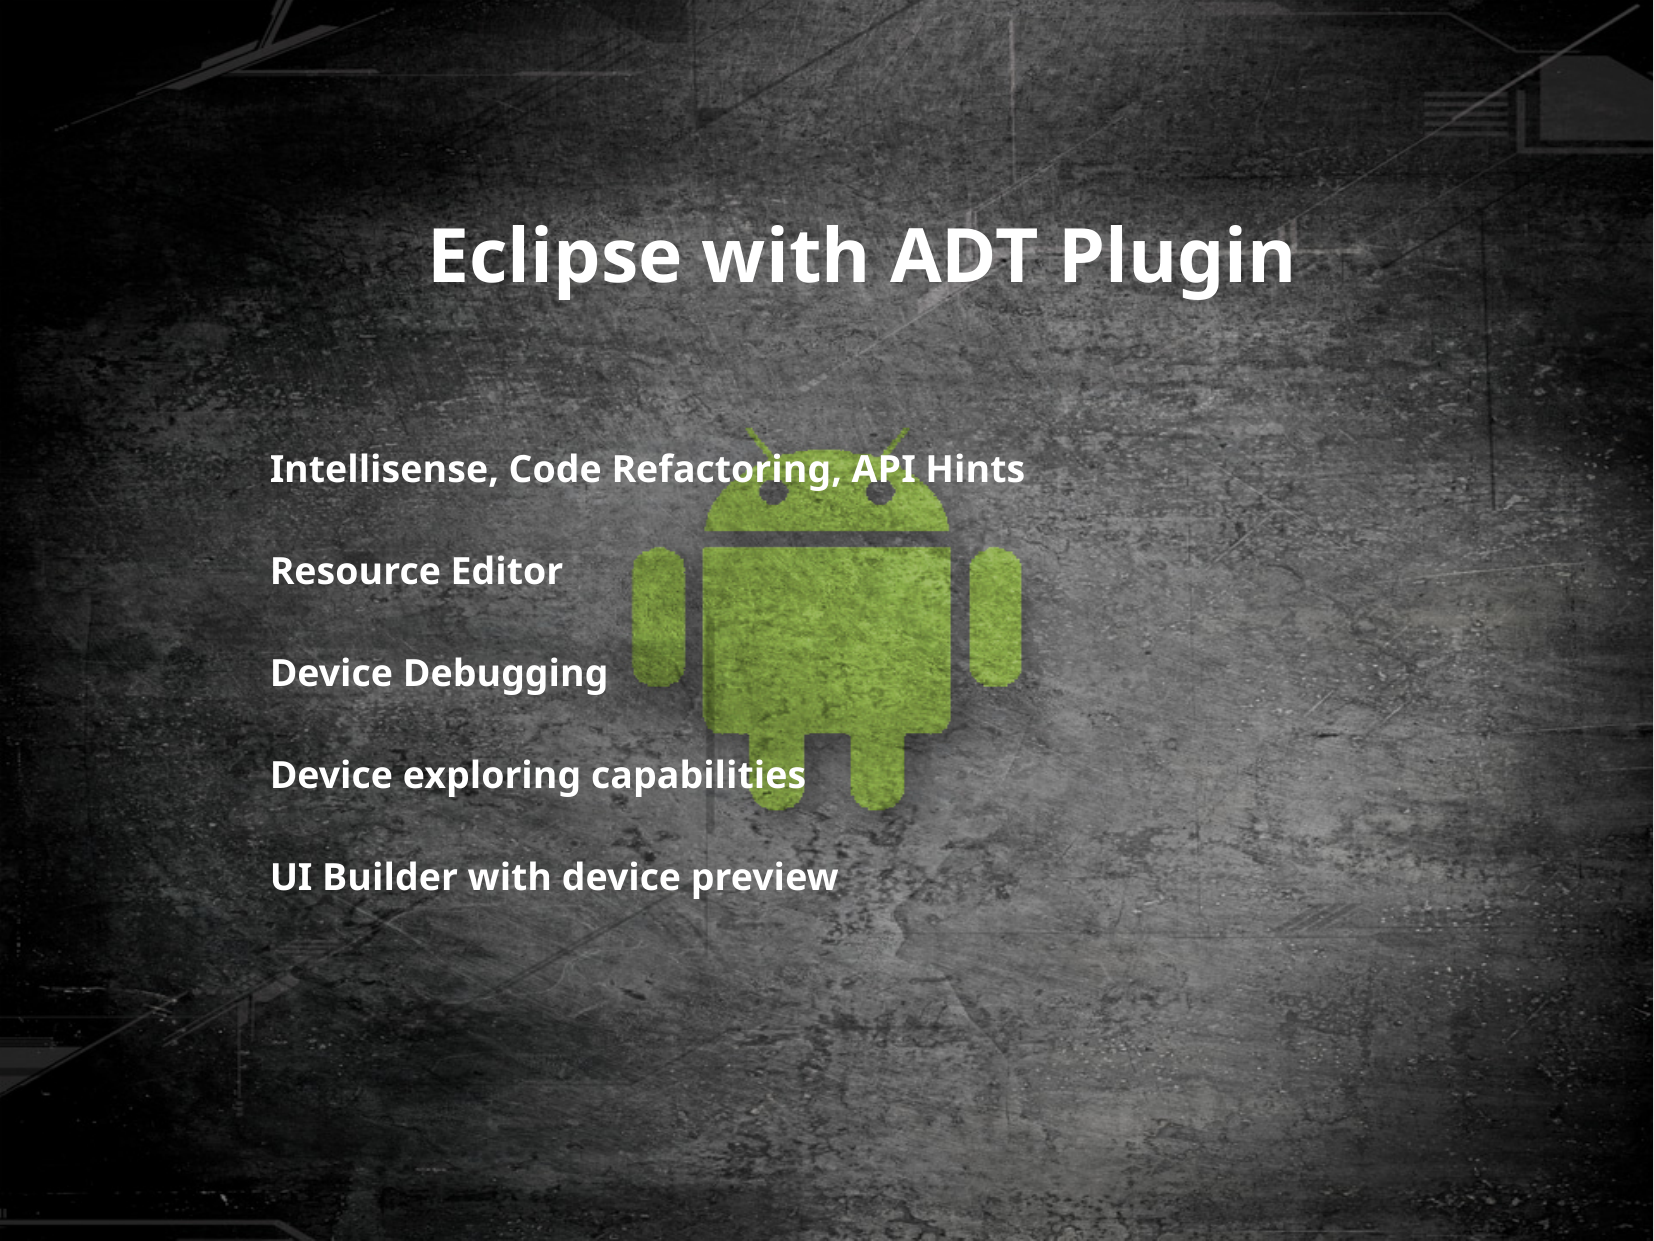

Eclipse with ADT Plugin
Intellisense, Code Refactoring, API Hints
Resource Editor
Device Debugging
Device exploring capabilities
UI Builder with device preview